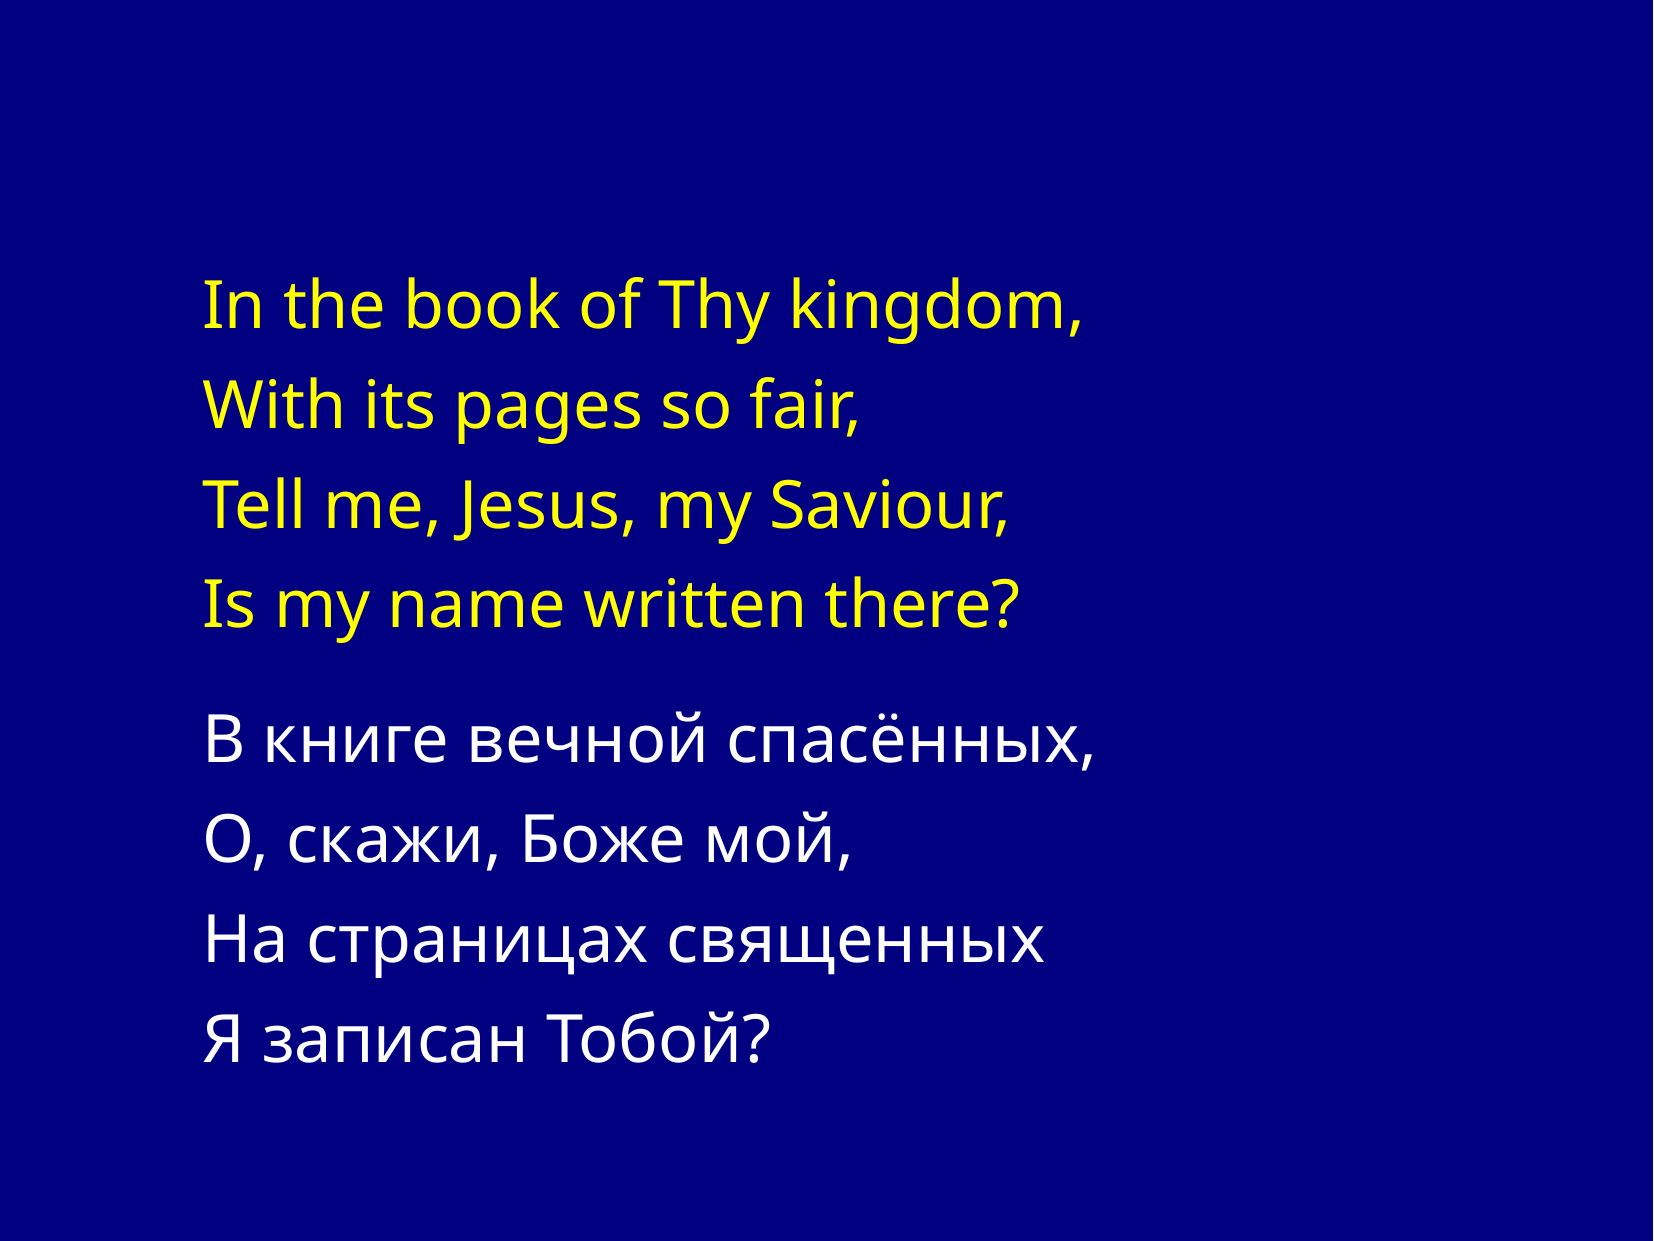

In the book of Thy kingdom,
	With its pages so fair,
	Tell me, Jesus, my Saviour,
	Is my name written there?
	В книге вечной спасённых,
	О, скажи, Боже мой,
	На страницах священных
	Я записан Тобой?